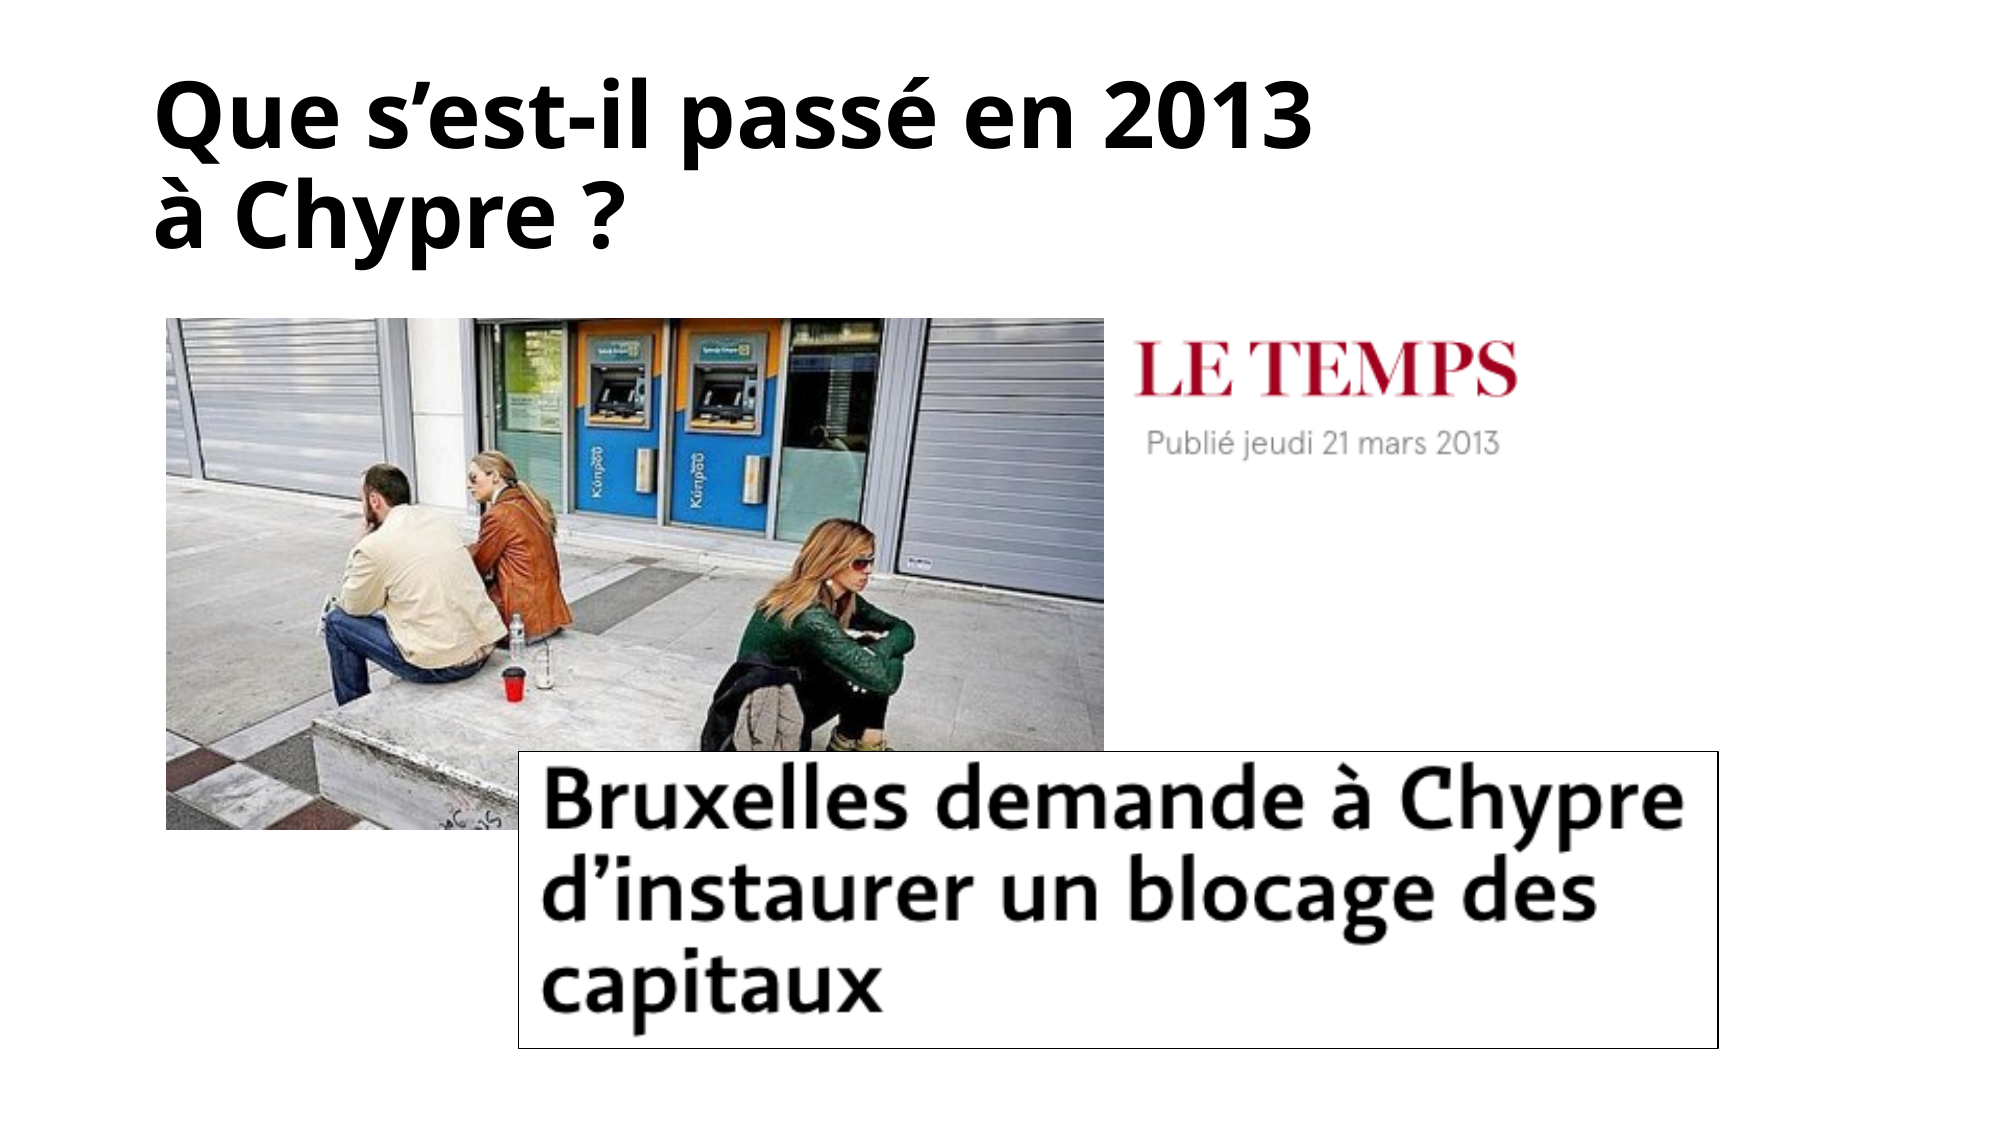

# Que s’est-il passé en 2013 à Chypre ?